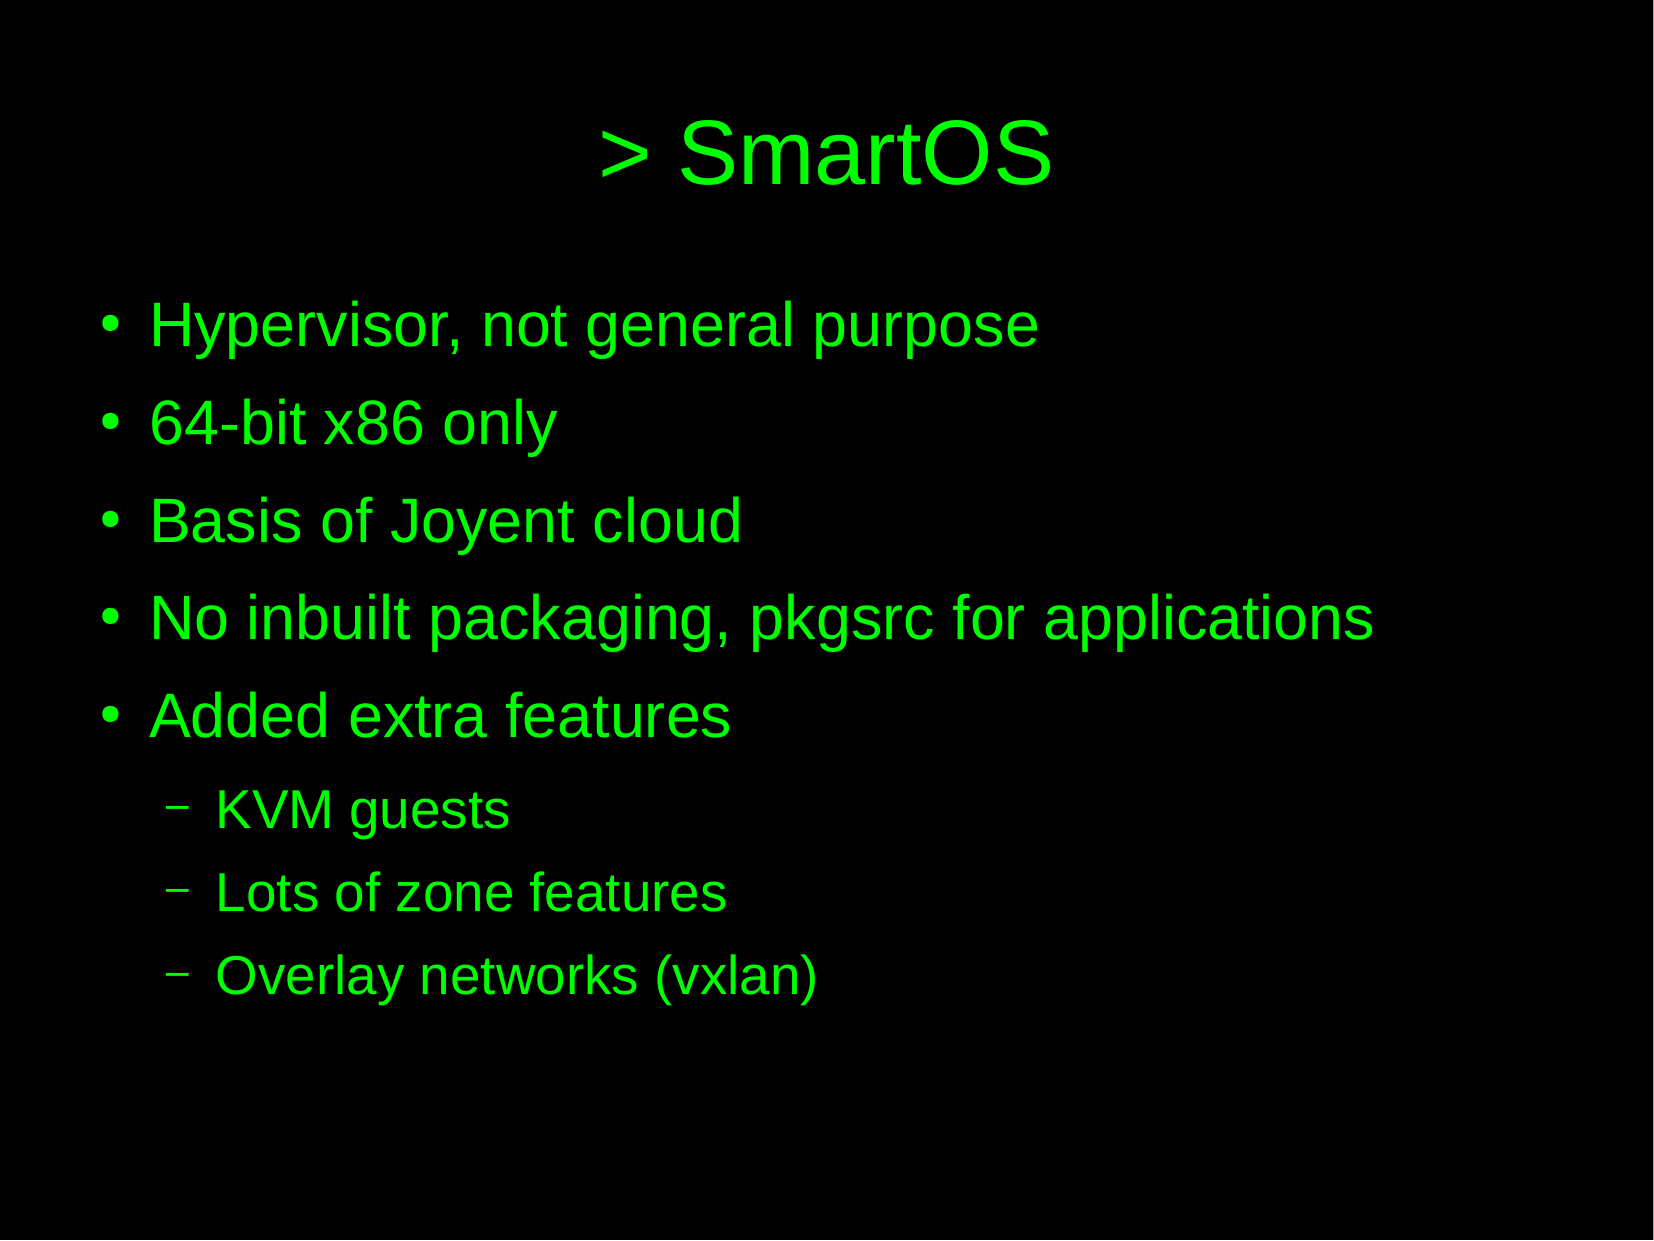

# > SmartOS
Hypervisor, not general purpose
64-bit x86 only
Basis of Joyent cloud
No inbuilt packaging, pkgsrc for applications
Added extra features
KVM guests
Lots of zone features
Overlay networks (vxlan)